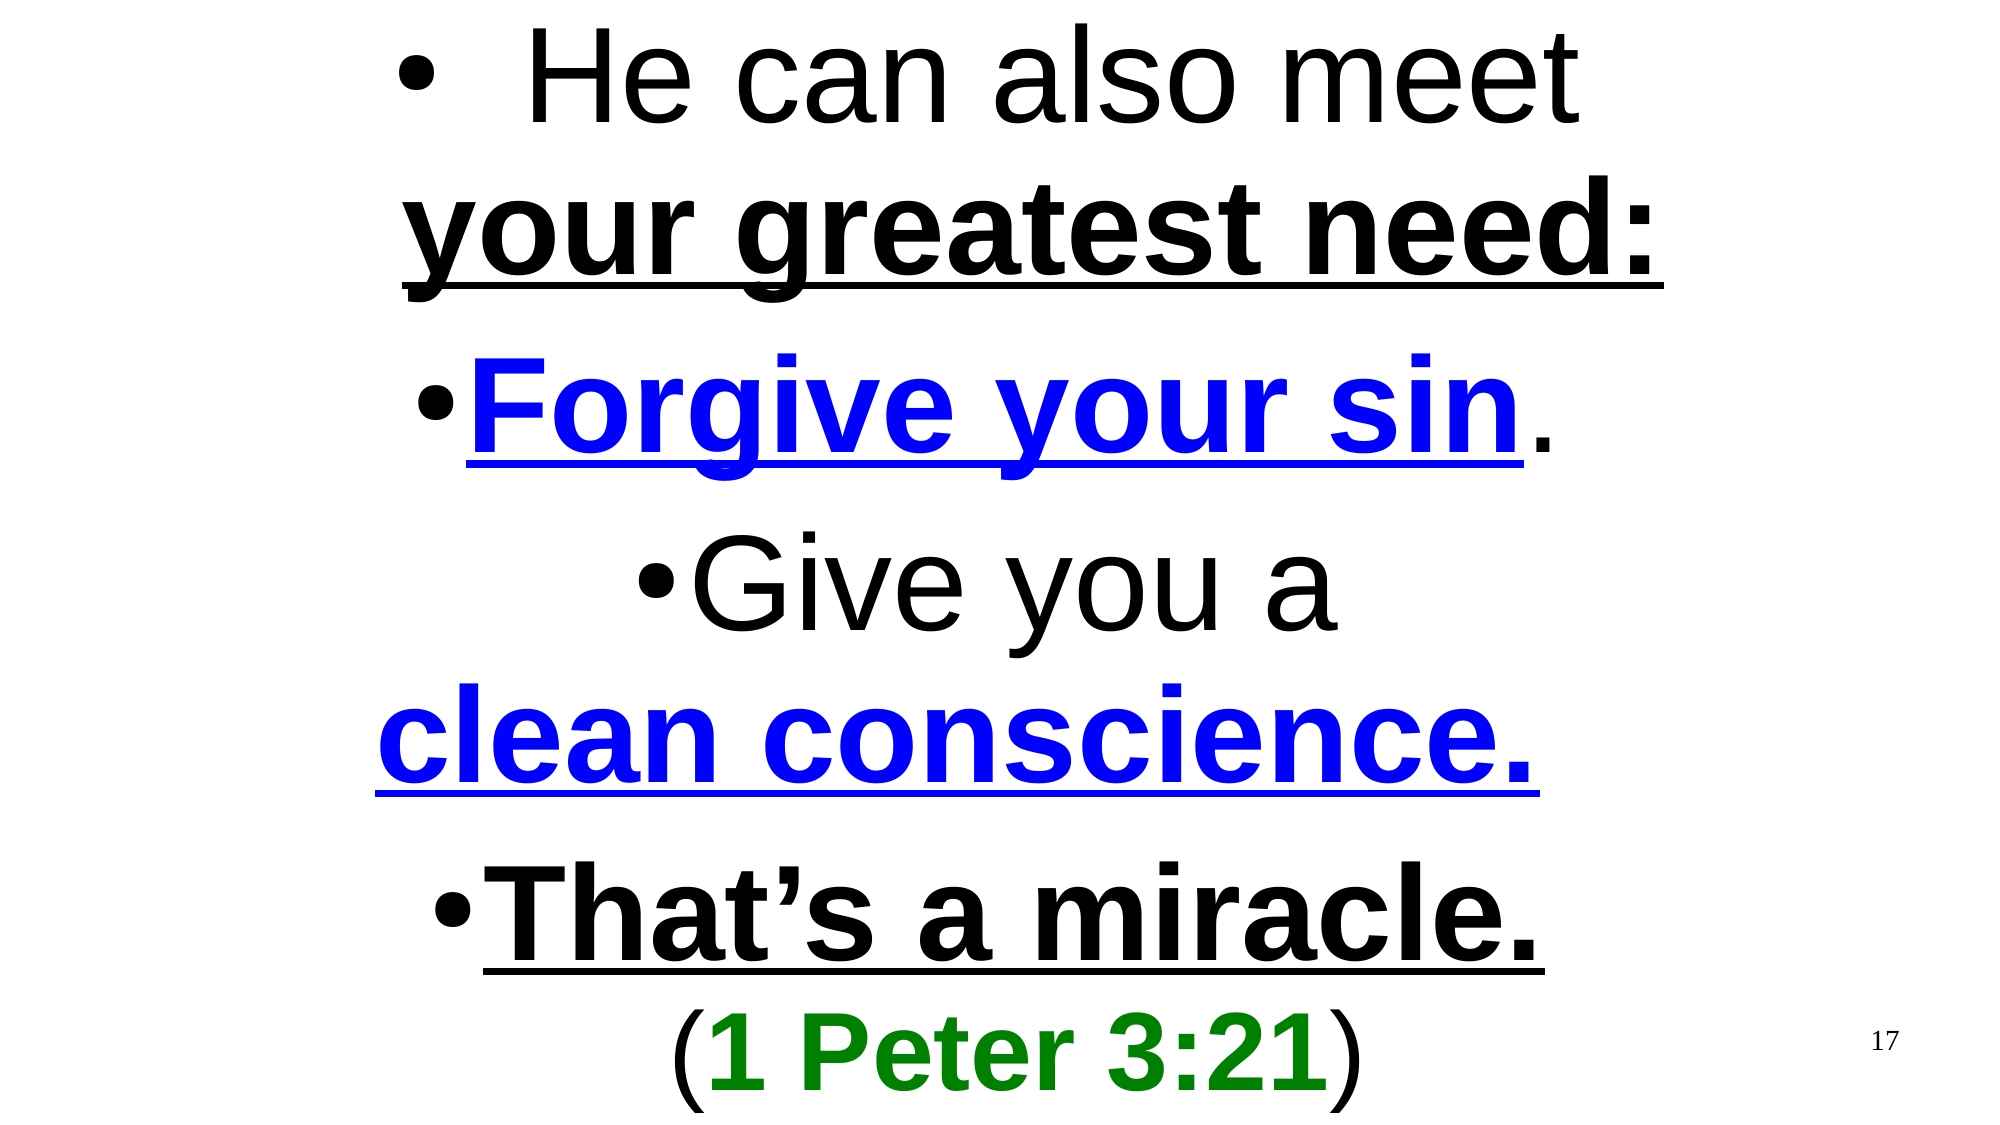

# He can also meet your greatest need:
Forgive your sin.
Give you a
clean conscience.
That’s a miracle. 
(1 Peter 3:21)
17